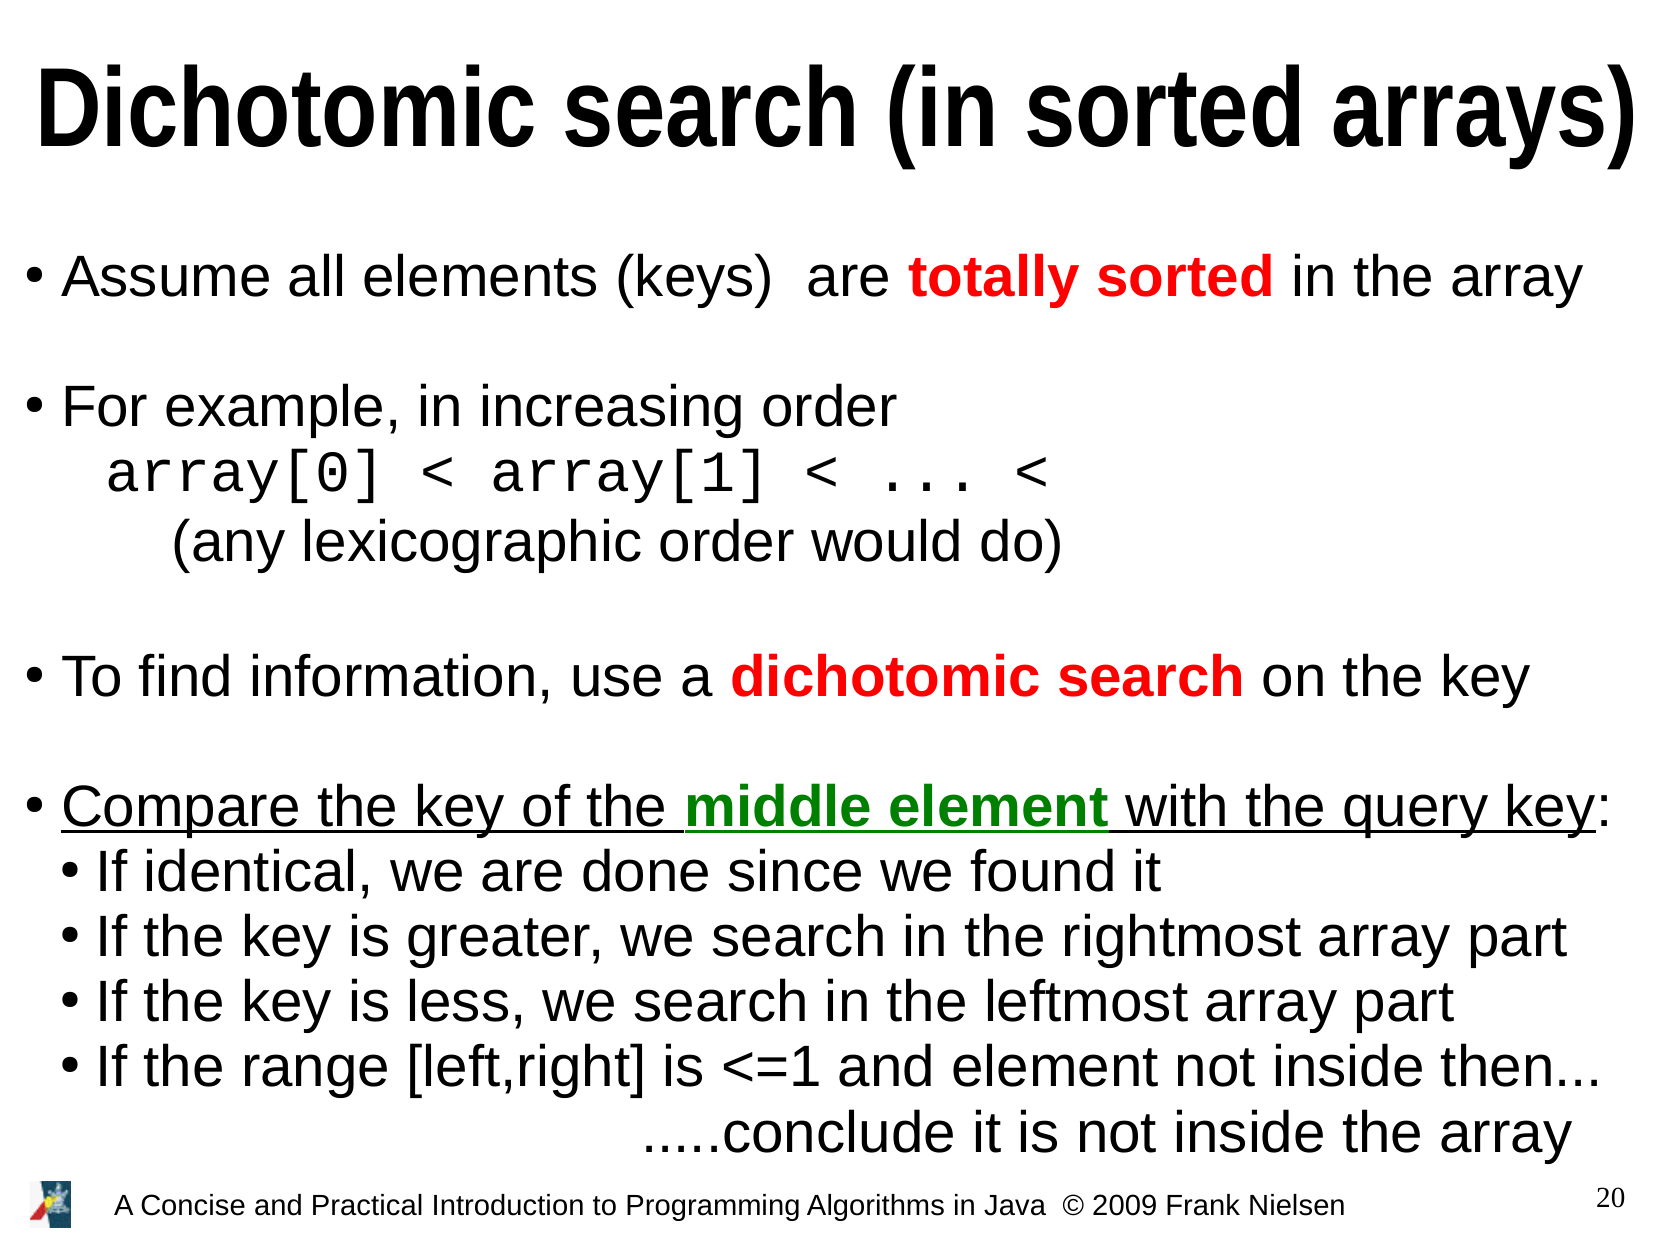

Dichotomic search (in sorted arrays)
 Assume all elements (keys) are totally sorted in the array
 For example, in increasing order
 array[0] < array[1] < ... <
		(any lexicographic order would do)
 To find information, use a dichotomic search on the key
 Compare the key of the middle element with the query key:
If identical, we are done since we found it
If the key is greater, we search in the rightmost array part
If the key is less, we search in the leftmost array part
If the range [left,right] is <=1 and element not inside then...
					.....conclude it is not inside the array